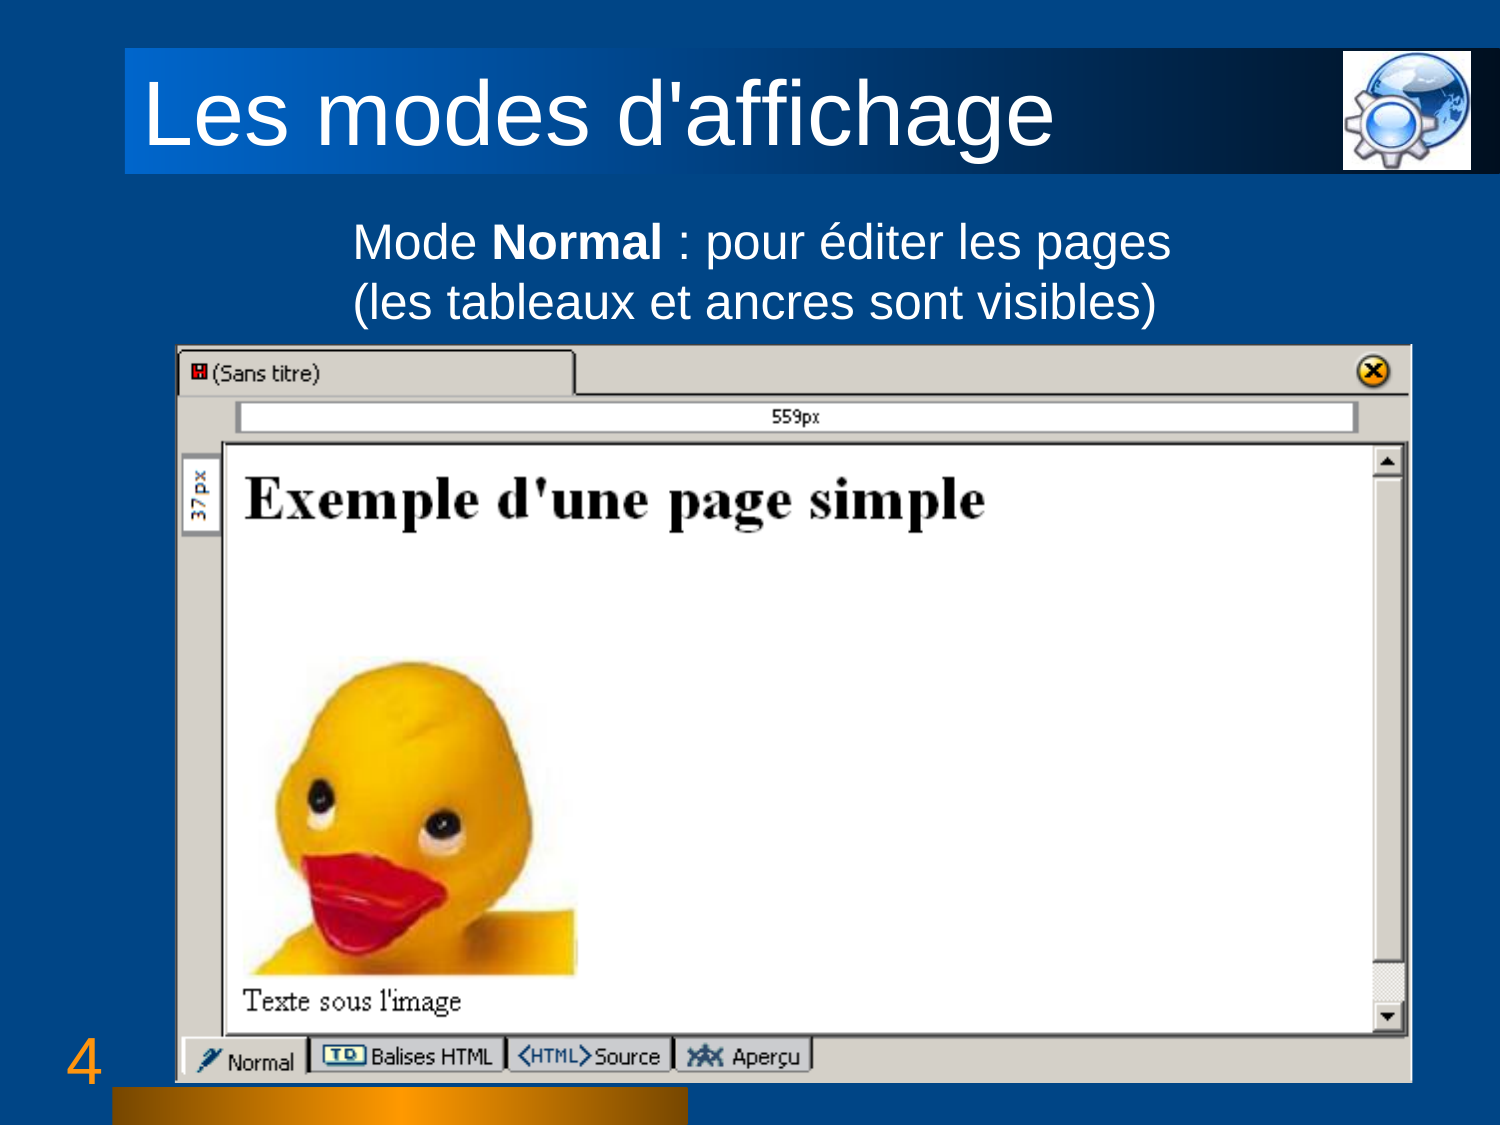

# Les modes d'affichage
Mode Normal : pour éditer les pages
(les tableaux et ancres sont visibles)